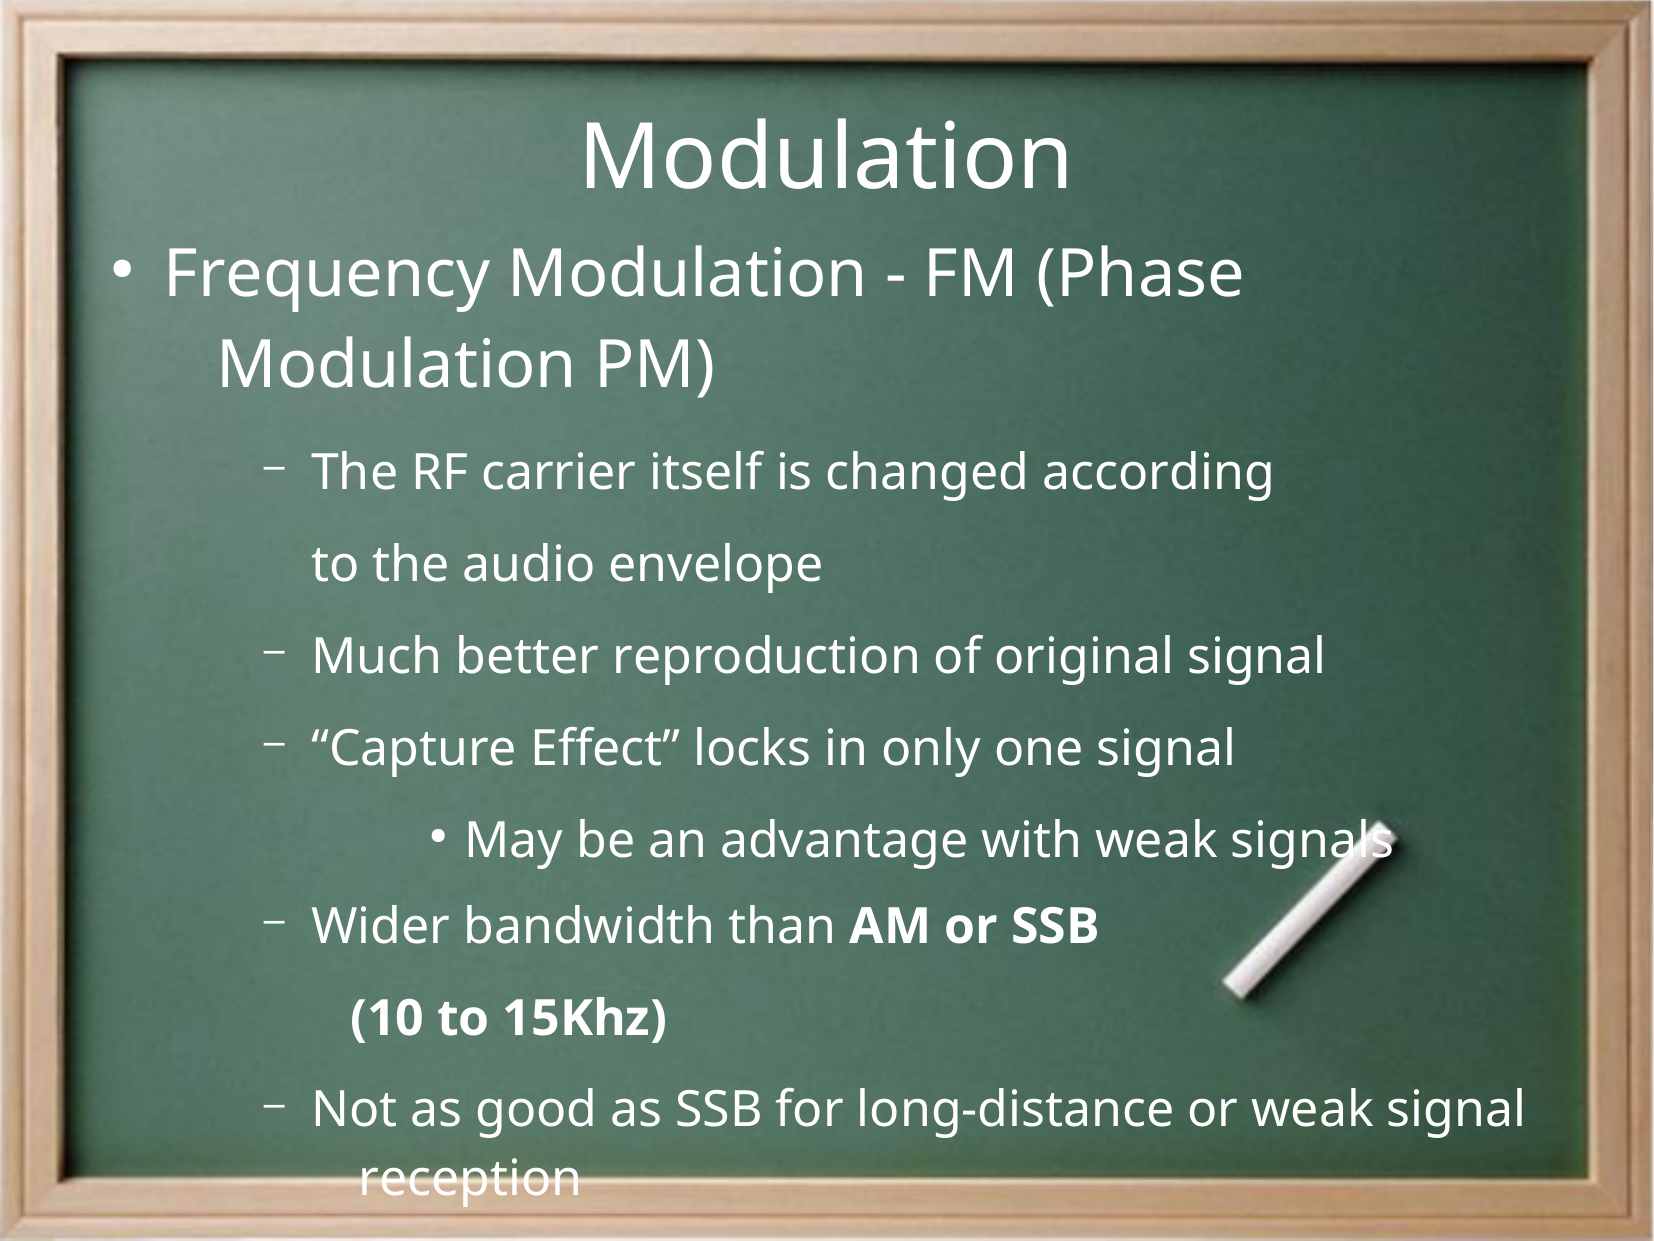

# Modulation
Frequency Modulation - FM (Phase Modulation PM)
The RF carrier itself is changed according
to the audio envelope
Much better reproduction of original signal
“Capture Effect” locks in only one signal
May be an advantage with weak signals
Wider bandwidth than AM or SSB
 (10 to 15Khz)
Not as good as SSB for long-distance or weak signal reception
Commonly used for V/UHF and repeaters